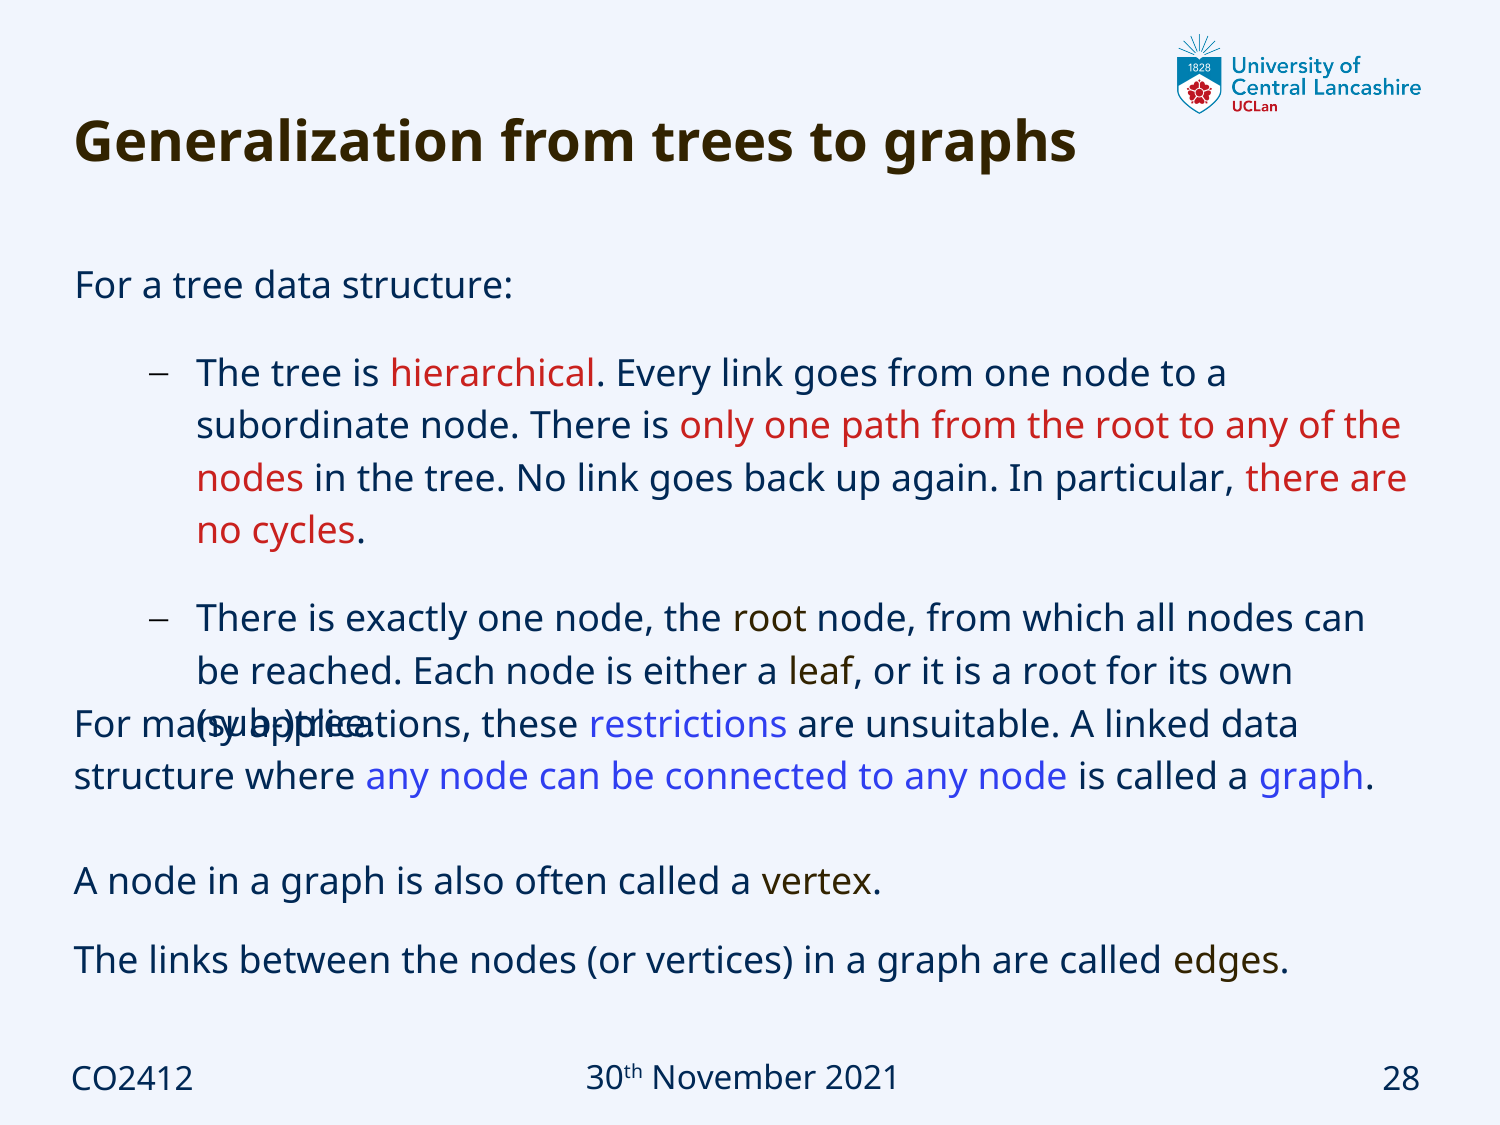

# Generalization from trees to graphs
For a tree data structure:
The tree is hierarchical. Every link goes from one node to a subordinate node. There is only one path from the root to any of the nodes in the tree. No link goes back up again. In particular, there are no cycles.
There is exactly one node, the root node, from which all nodes can be reached. Each node is either a leaf, or it is a root for its own (sub-)tree.
For many applications, these restrictions are unsuitable. A linked data structure where any node can be connected to any node is called a graph.
A node in a graph is also often called a vertex.
The links between the nodes (or vertices) in a graph are called edges.